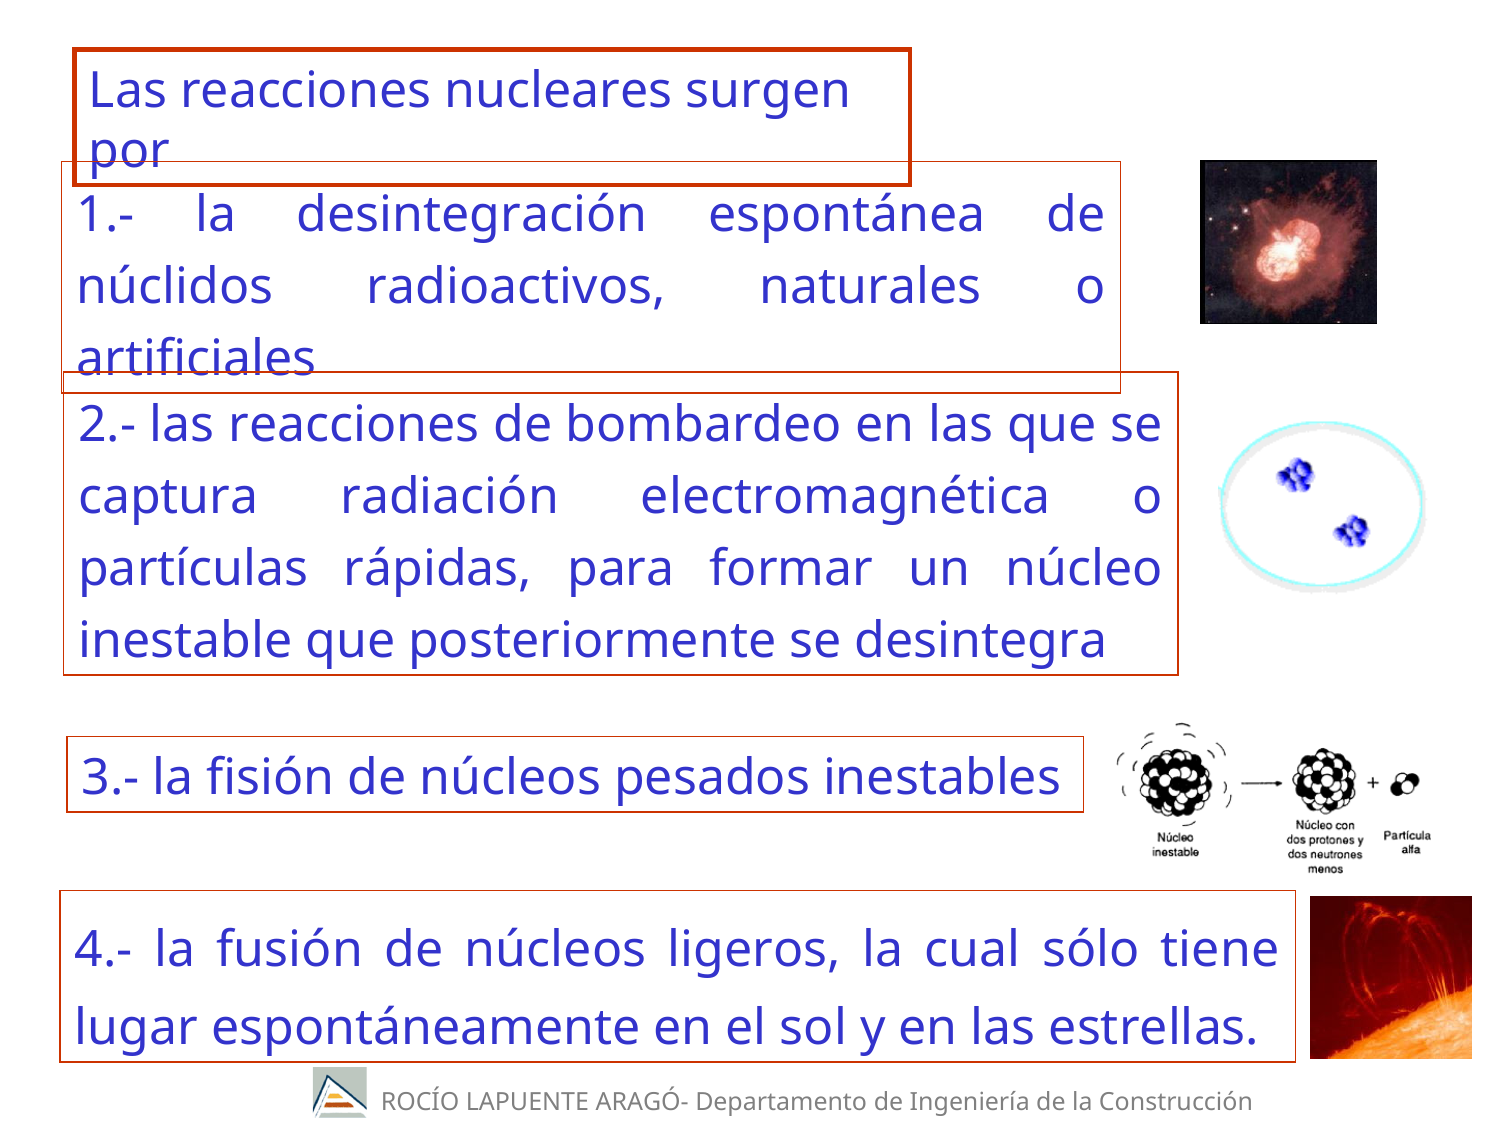

Las reacciones nucleares surgen por
1.- la desintegración espontánea de núclidos radioactivos, naturales o artificiales
2.- las reacciones de bombardeo en las que se captura radiación electromagnética o partículas rápidas, para formar un núcleo inestable que posteriormente se desintegra
3.- la fisión de núcleos pesados inestables
4.- la fusión de núcleos ligeros, la cual sólo tiene lugar espontáneamente en el sol y en las estrellas.